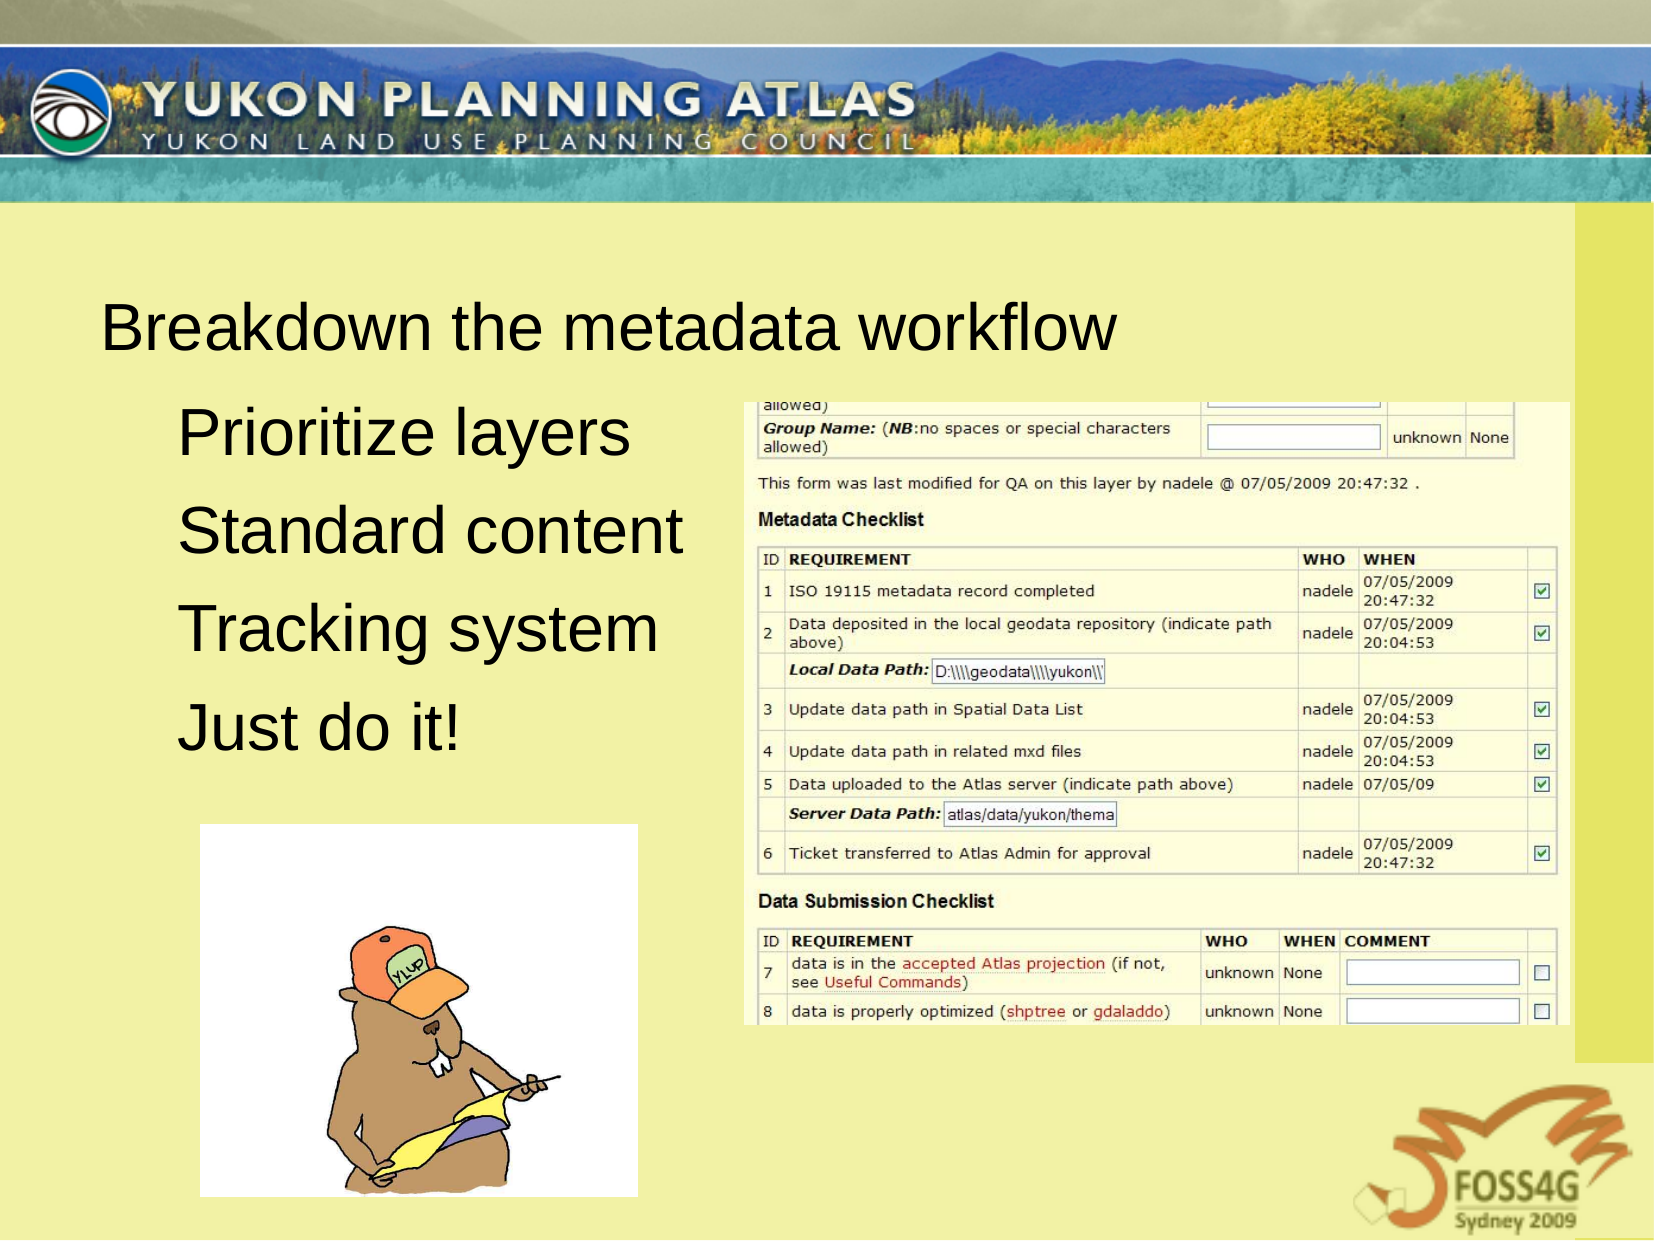

#
Breakdown the metadata workflow
Prioritize layers
Standard content
Tracking system
Just do it!